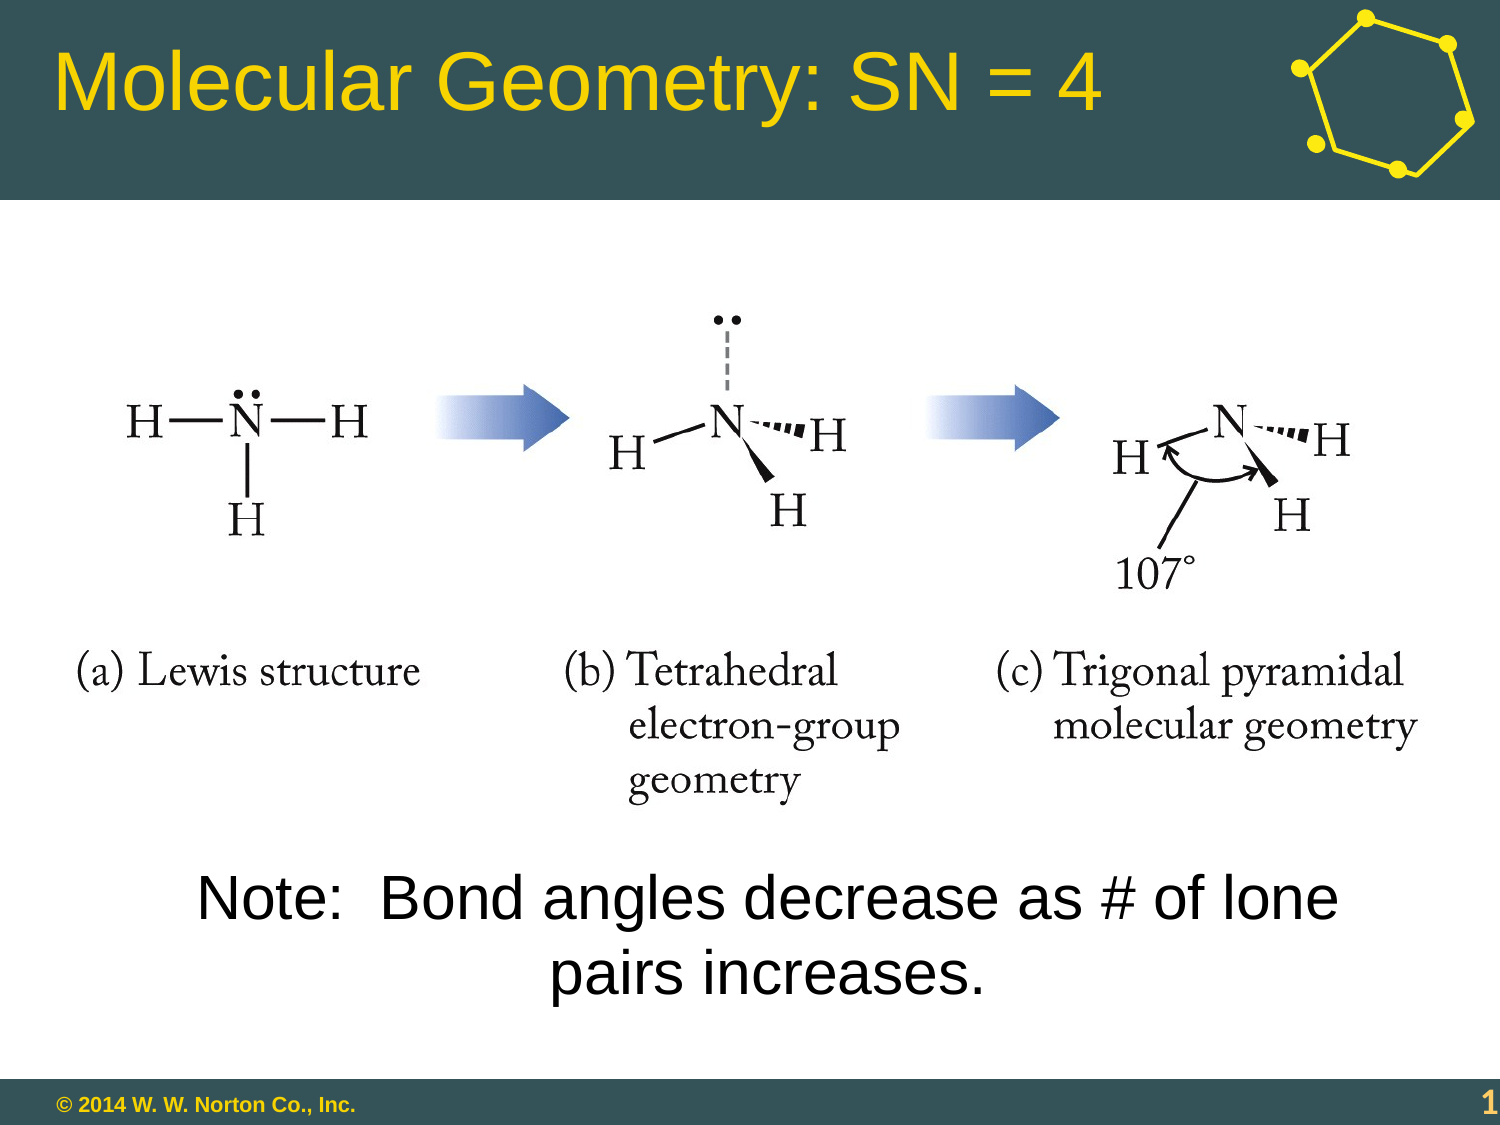

Molecular Geometry: SN = 4
Note: Bond angles decrease as # of lone pairs increases.